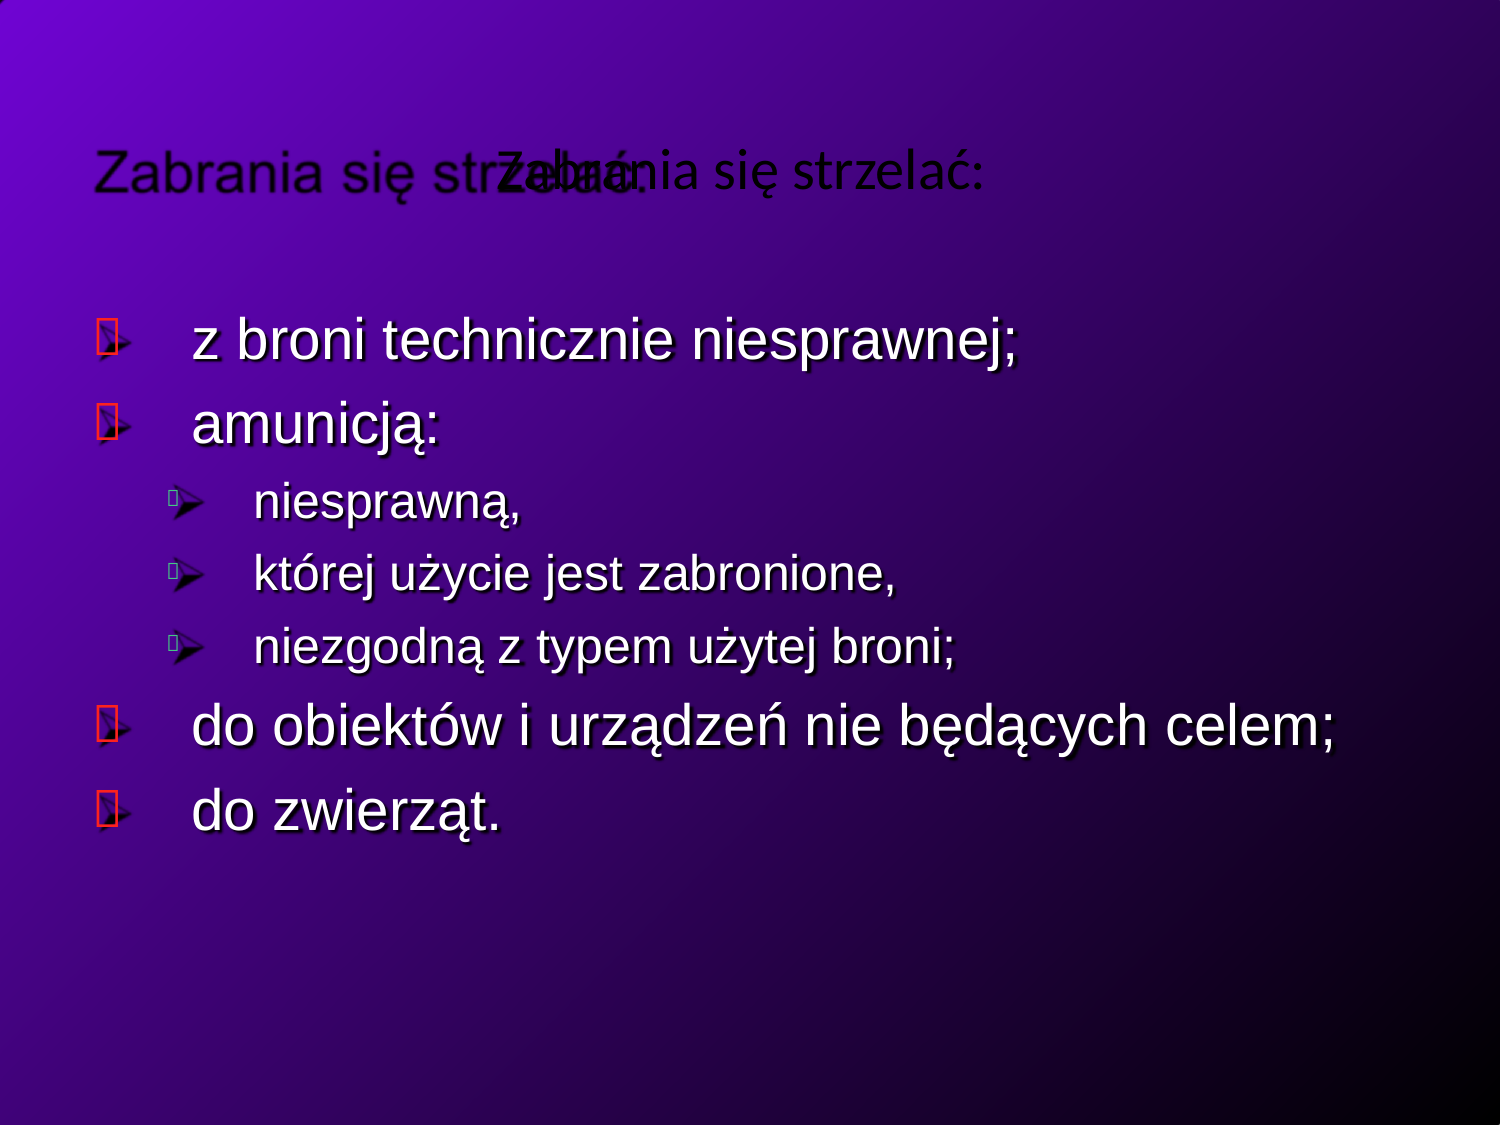

# Zabrania się strzelać:
z broni technicznie niesprawnej;
amunicją:
niesprawną,
której użycie jest zabronione,
niezgodną z typem użytej broni;
do obiektów i urządzeń nie będących celem;
do zwierząt.